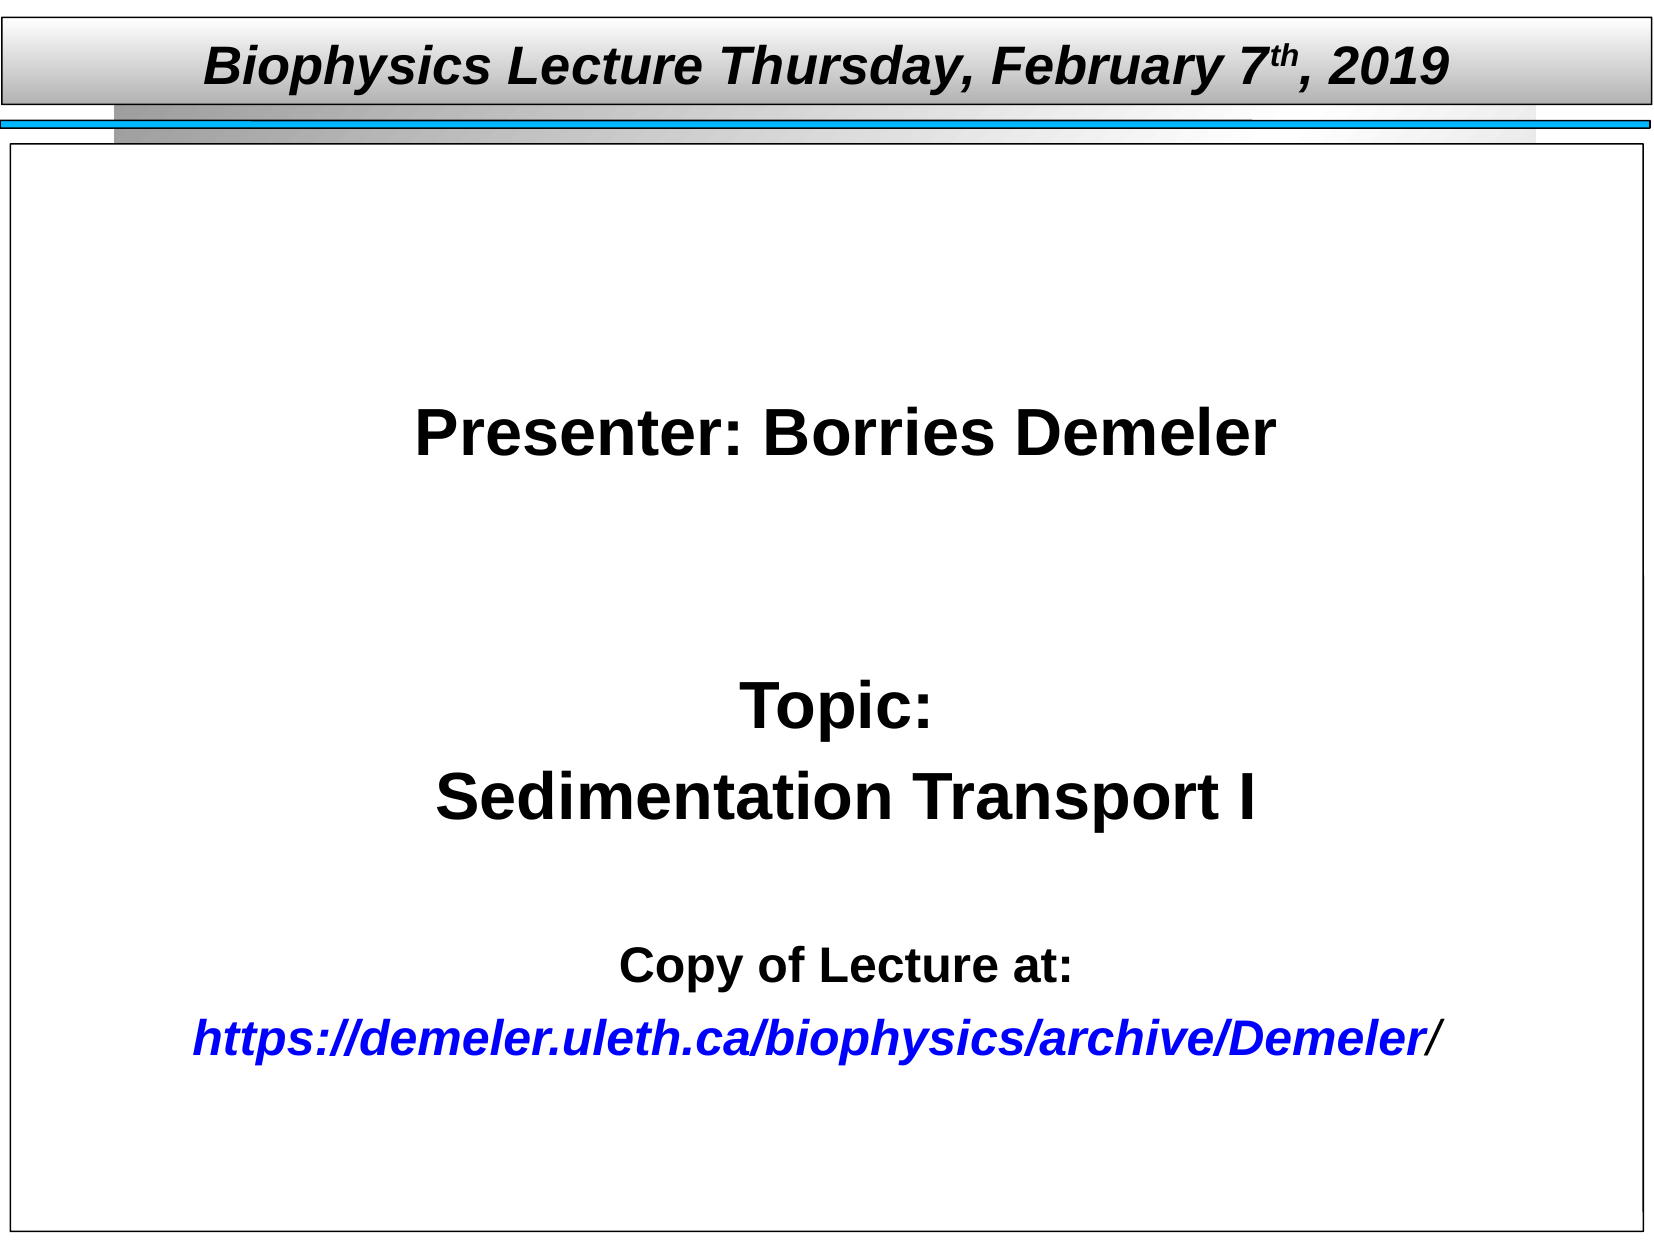

Biophysics Lecture Thursday, February 7th, 2019
Presenter: Borries Demeler
Topic:
Sedimentation Transport I
Copy of Lecture at:
https://demeler.uleth.ca/biophysics/archive/Demeler/